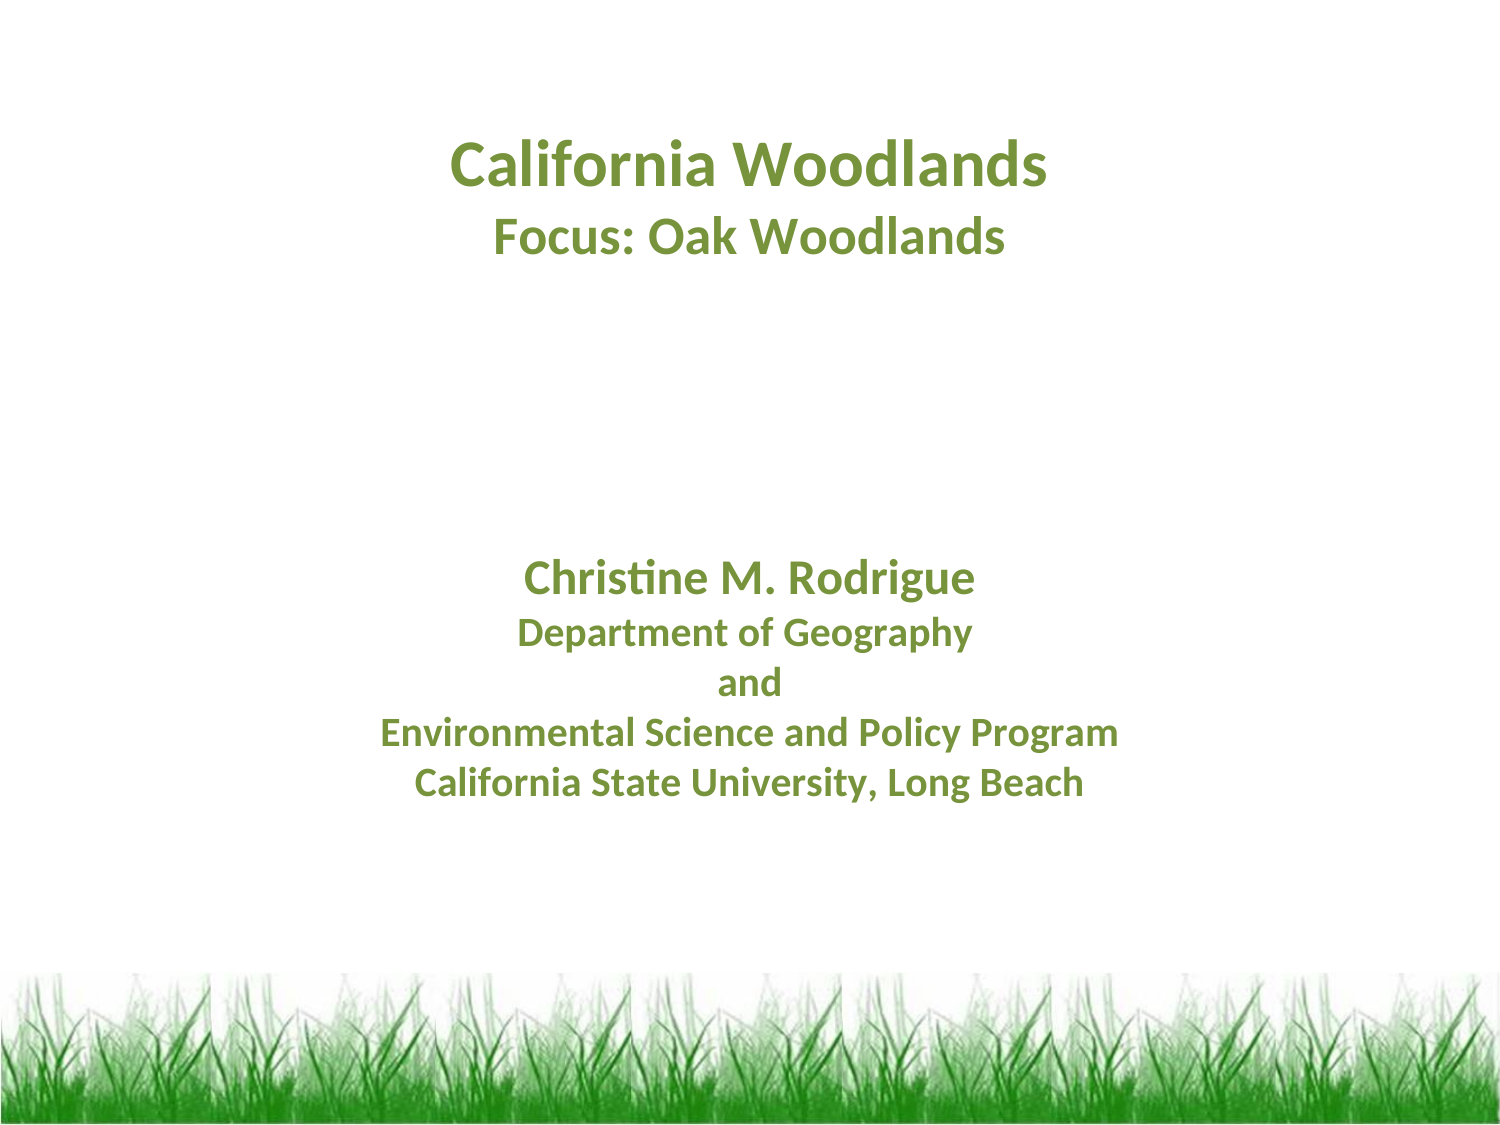

California Woodlands
Focus: Oak Woodlands
Christine M. Rodrigue
Department of Geography
and
Environmental Science and Policy Program
California State University, Long Beach